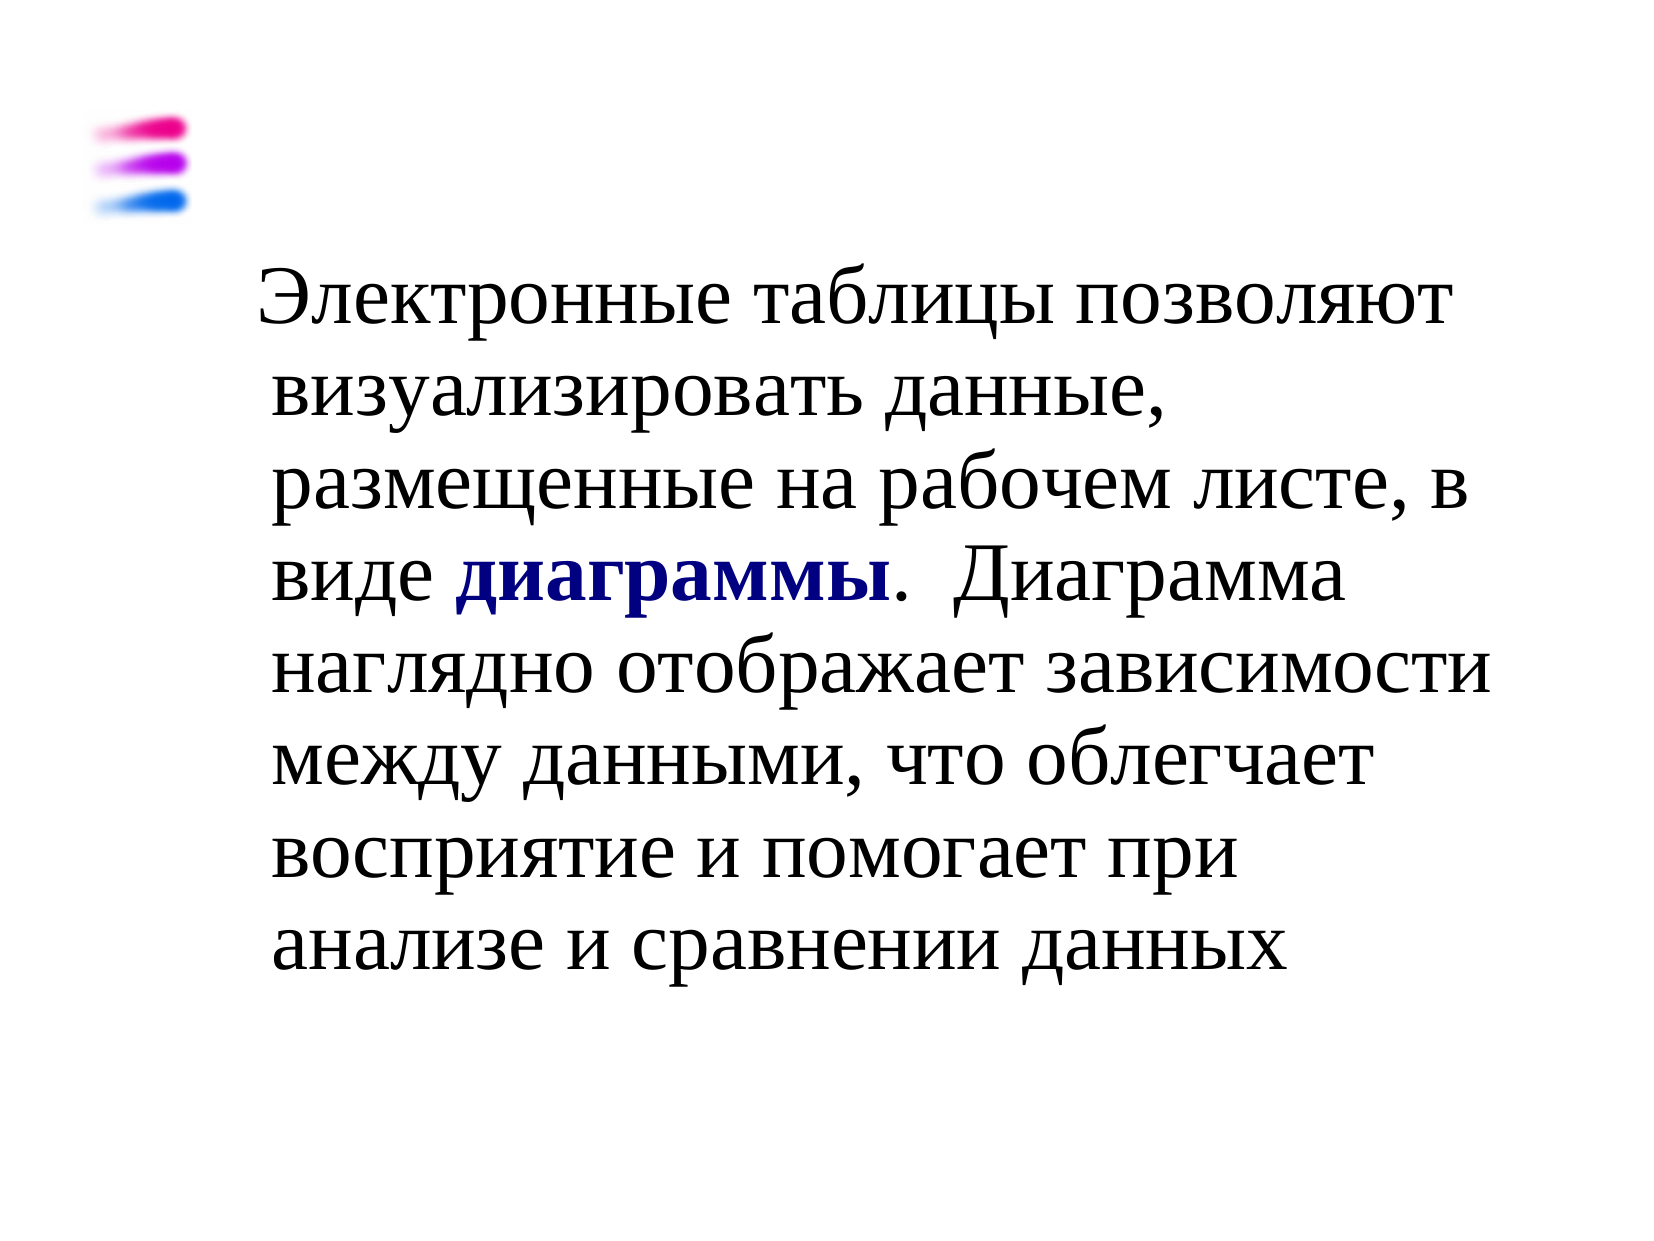

# Электронные таблицы позволяют визуализировать данные, размещенные на рабочем листе, в виде диаграммы. Диаграмма наглядно отображает зависимости между данными, что облегчает восприятие и помогает при анализе и сравнении данных